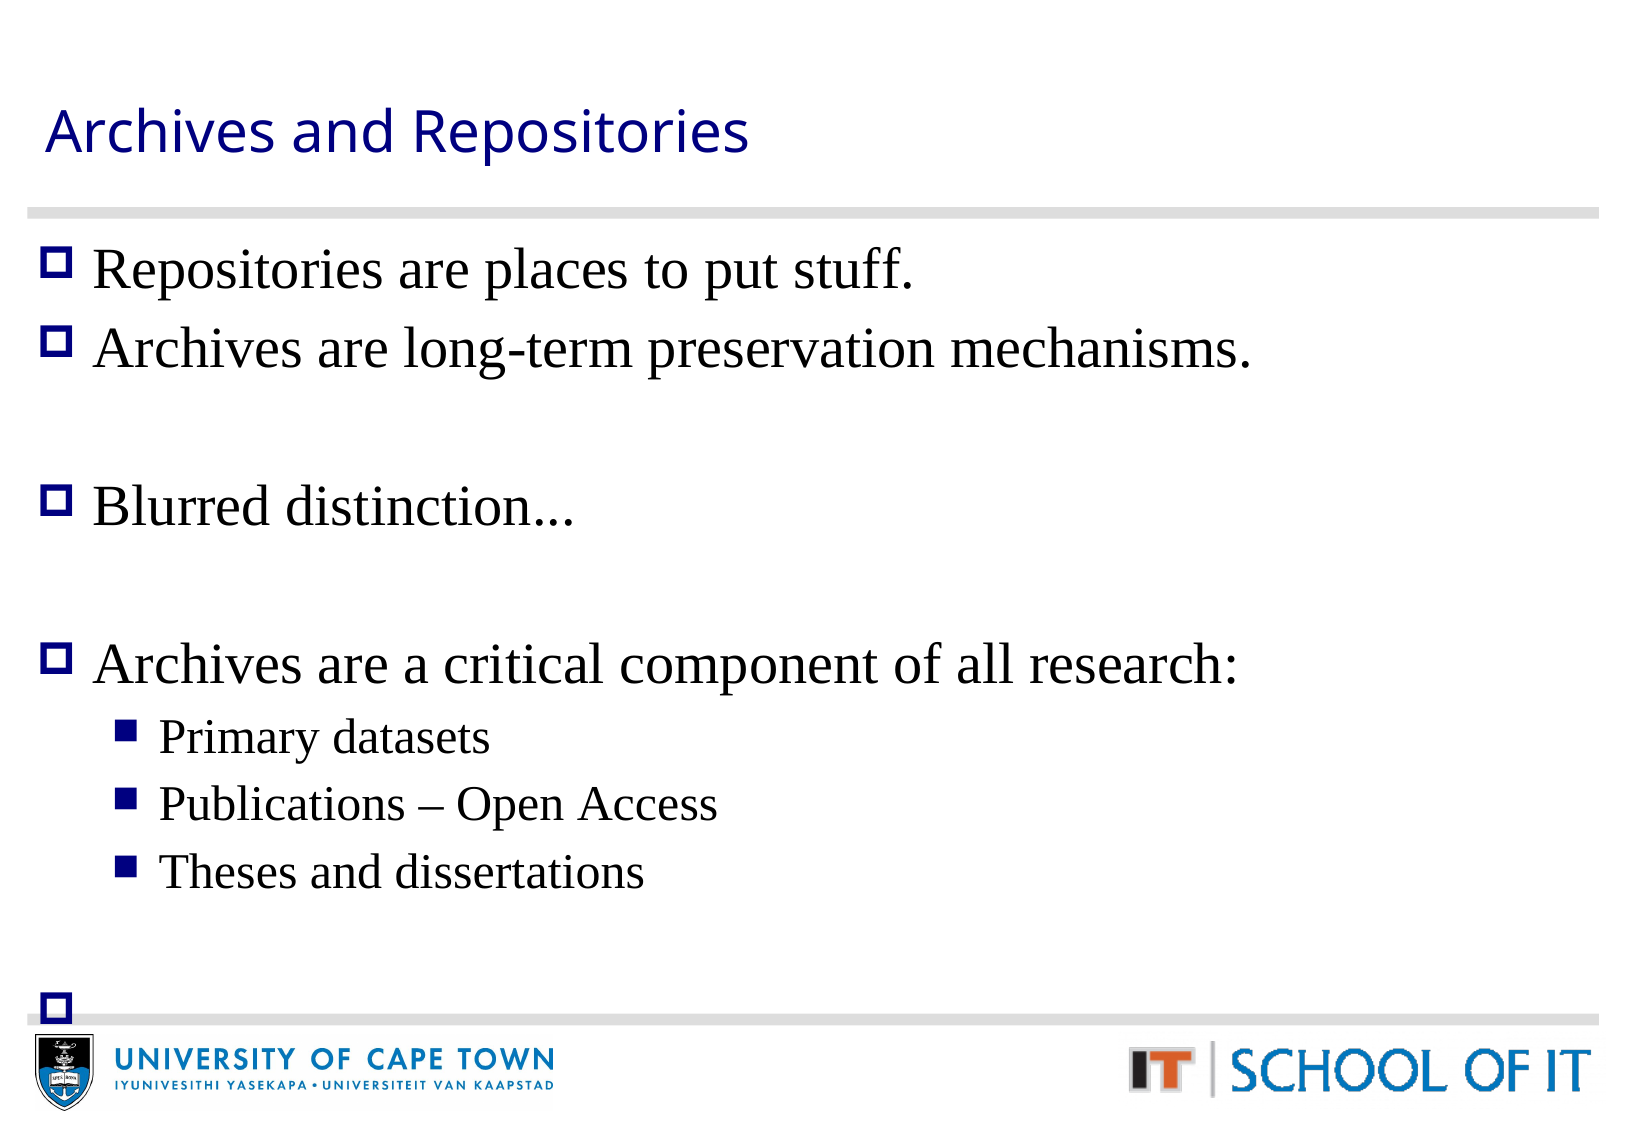

# Archives and Repositories
Repositories are places to put stuff.
Archives are long-term preservation mechanisms.
Blurred distinction...
Archives are a critical component of all research:
Primary datasets
Publications – Open Access
Theses and dissertations